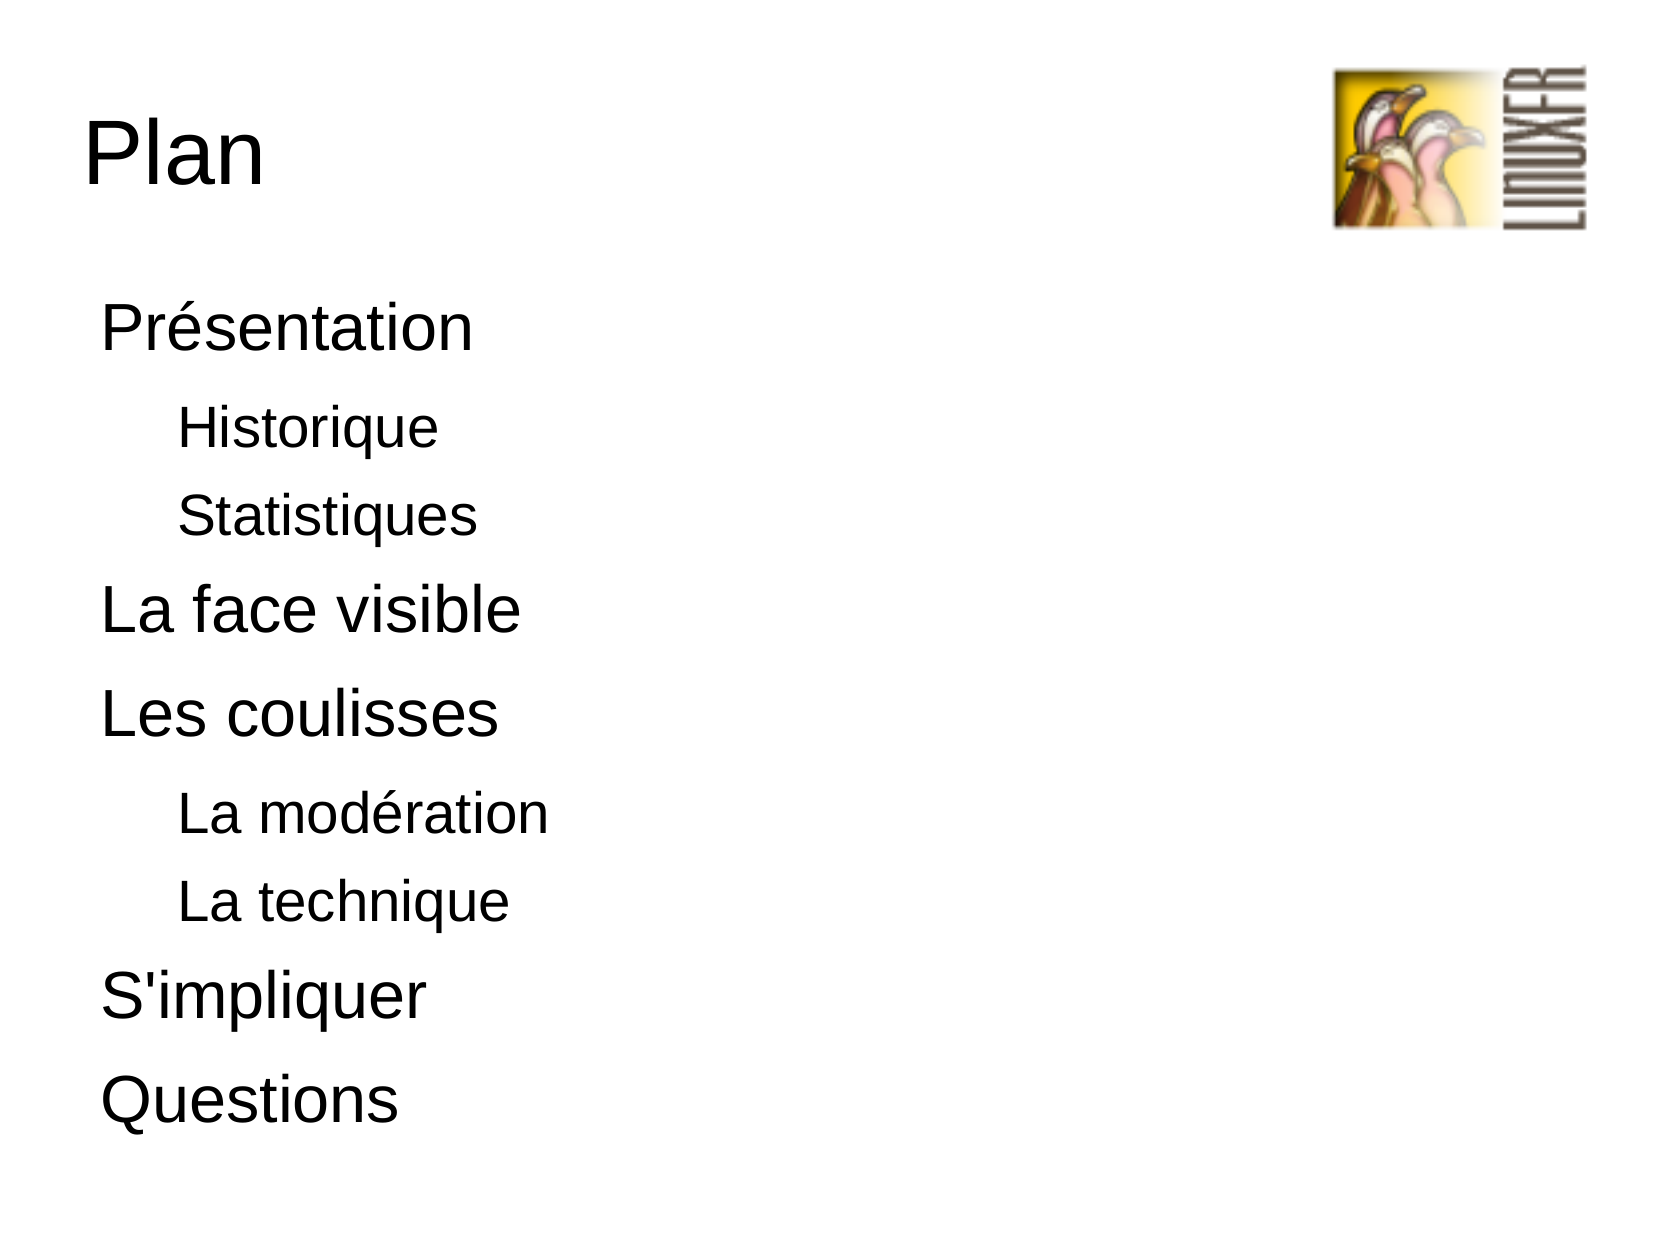

# Plan
Présentation
Historique
Statistiques
La face visible
Les coulisses
La modération
La technique
S'impliquer
Questions